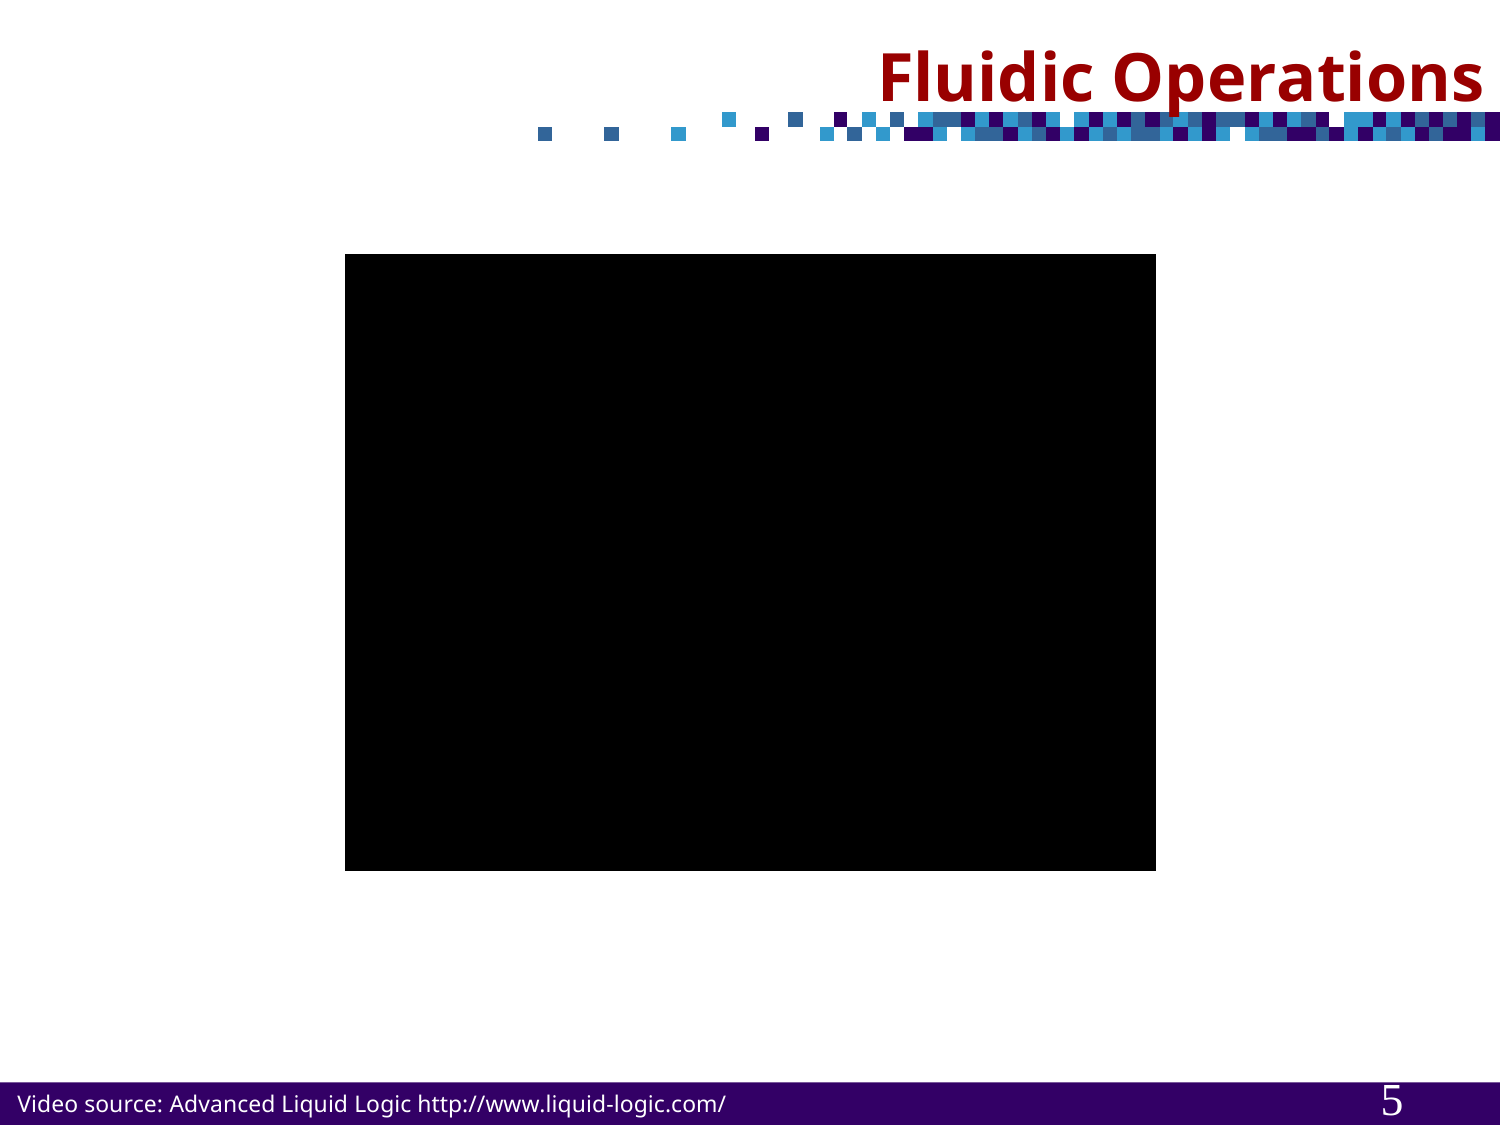

# Fluidic Operations
Video source: Advanced Liquid Logic http://www.liquid-logic.com/